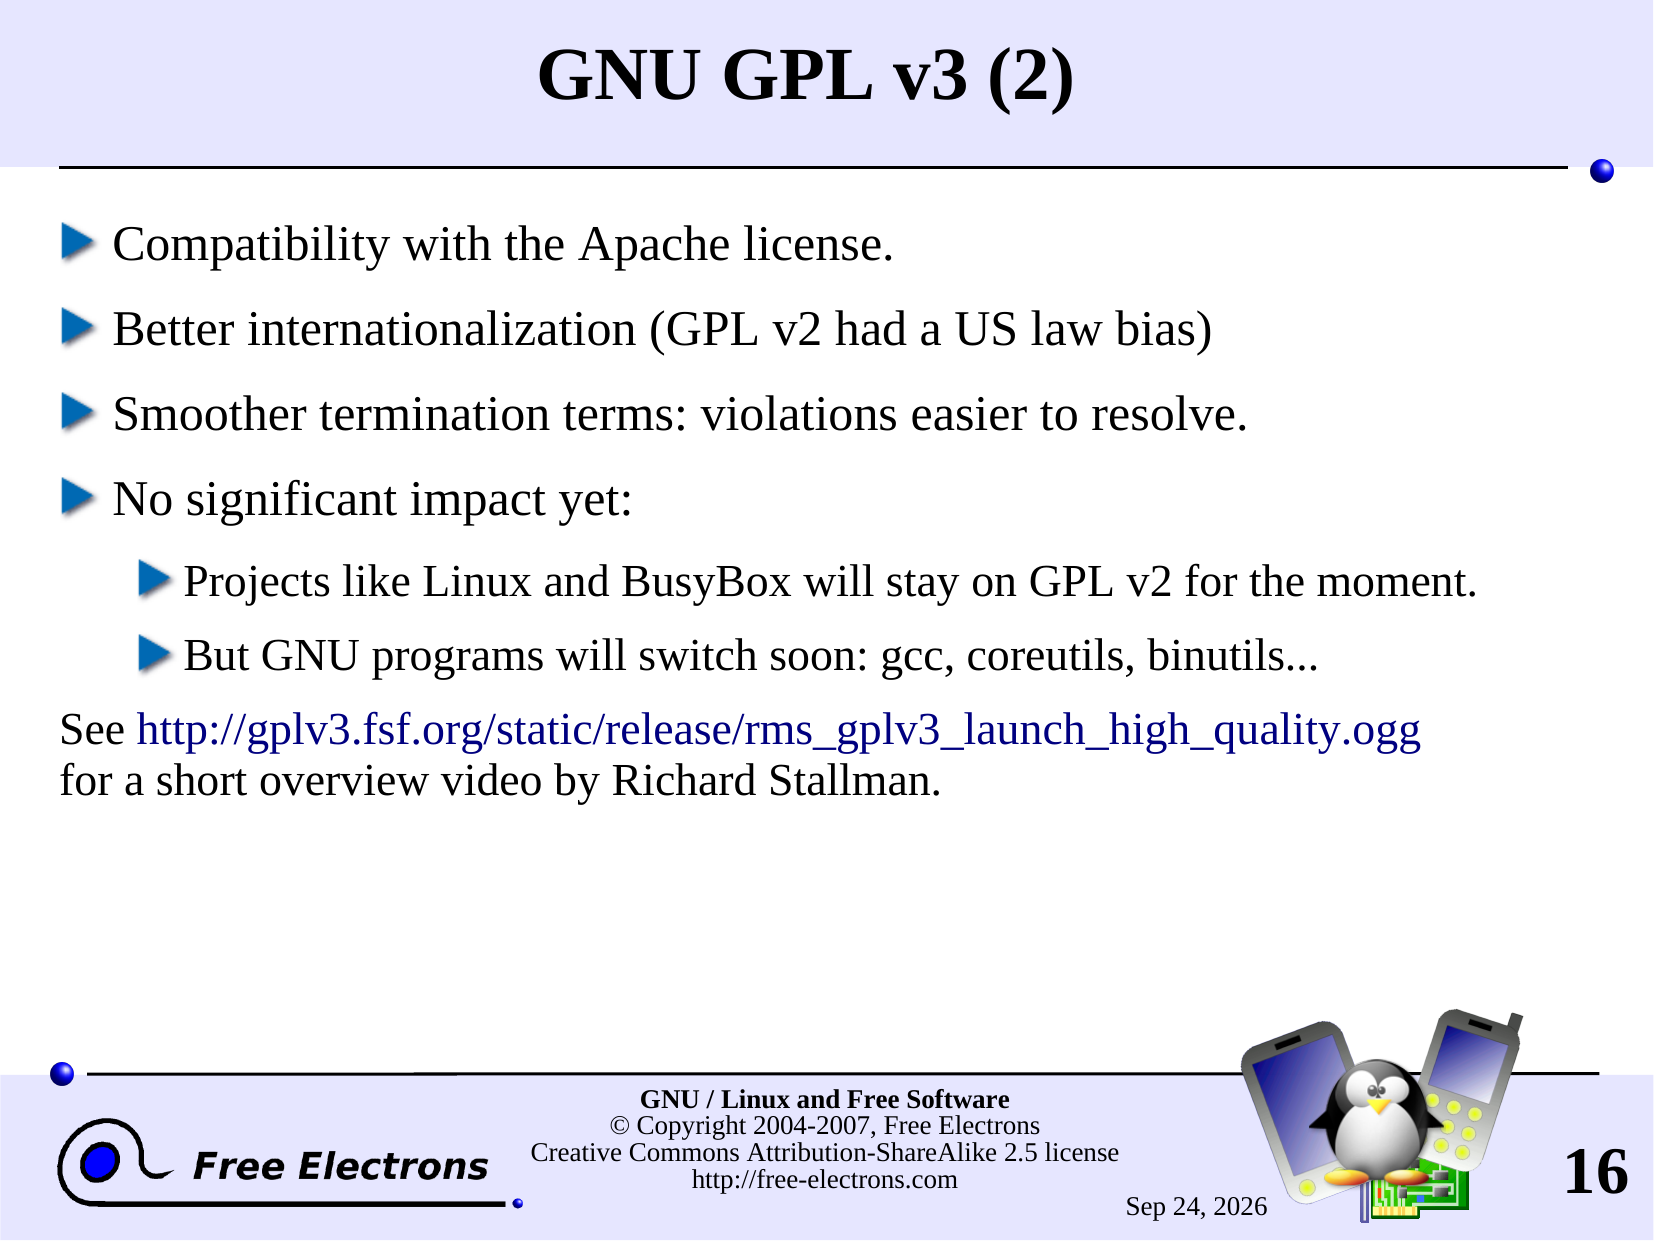

# GNU GPL v3 (2)
Compatibility with the Apache license.
Better internationalization (GPL v2 had a US law bias)
Smoother termination terms: violations easier to resolve.
No significant impact yet:
Projects like Linux and BusyBox will stay on GPL v2 for the moment.
But GNU programs will switch soon: gcc, coreutils, binutils...
See http://gplv3.fsf.org/static/release/rms_gplv3_launch_high_quality.ogg
for a short overview video by Richard Stallman.